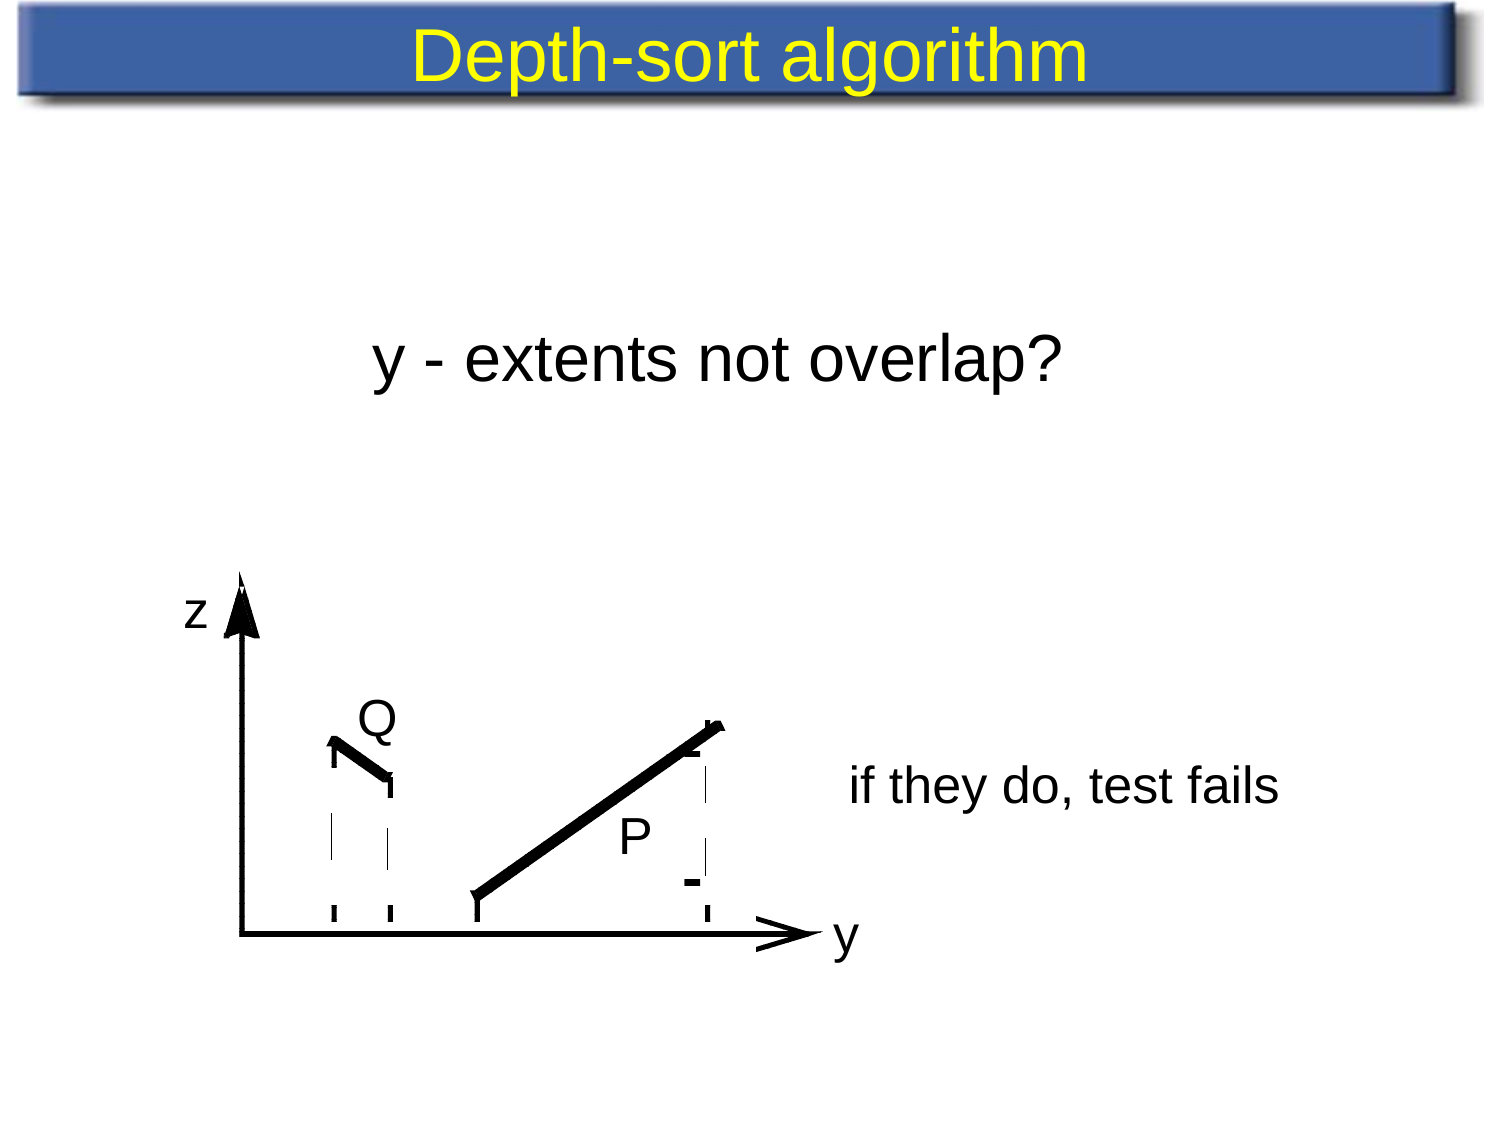

# Depth-sort algorithm
y - extents not overlap?
z
Q
if they do, test fails
P
y